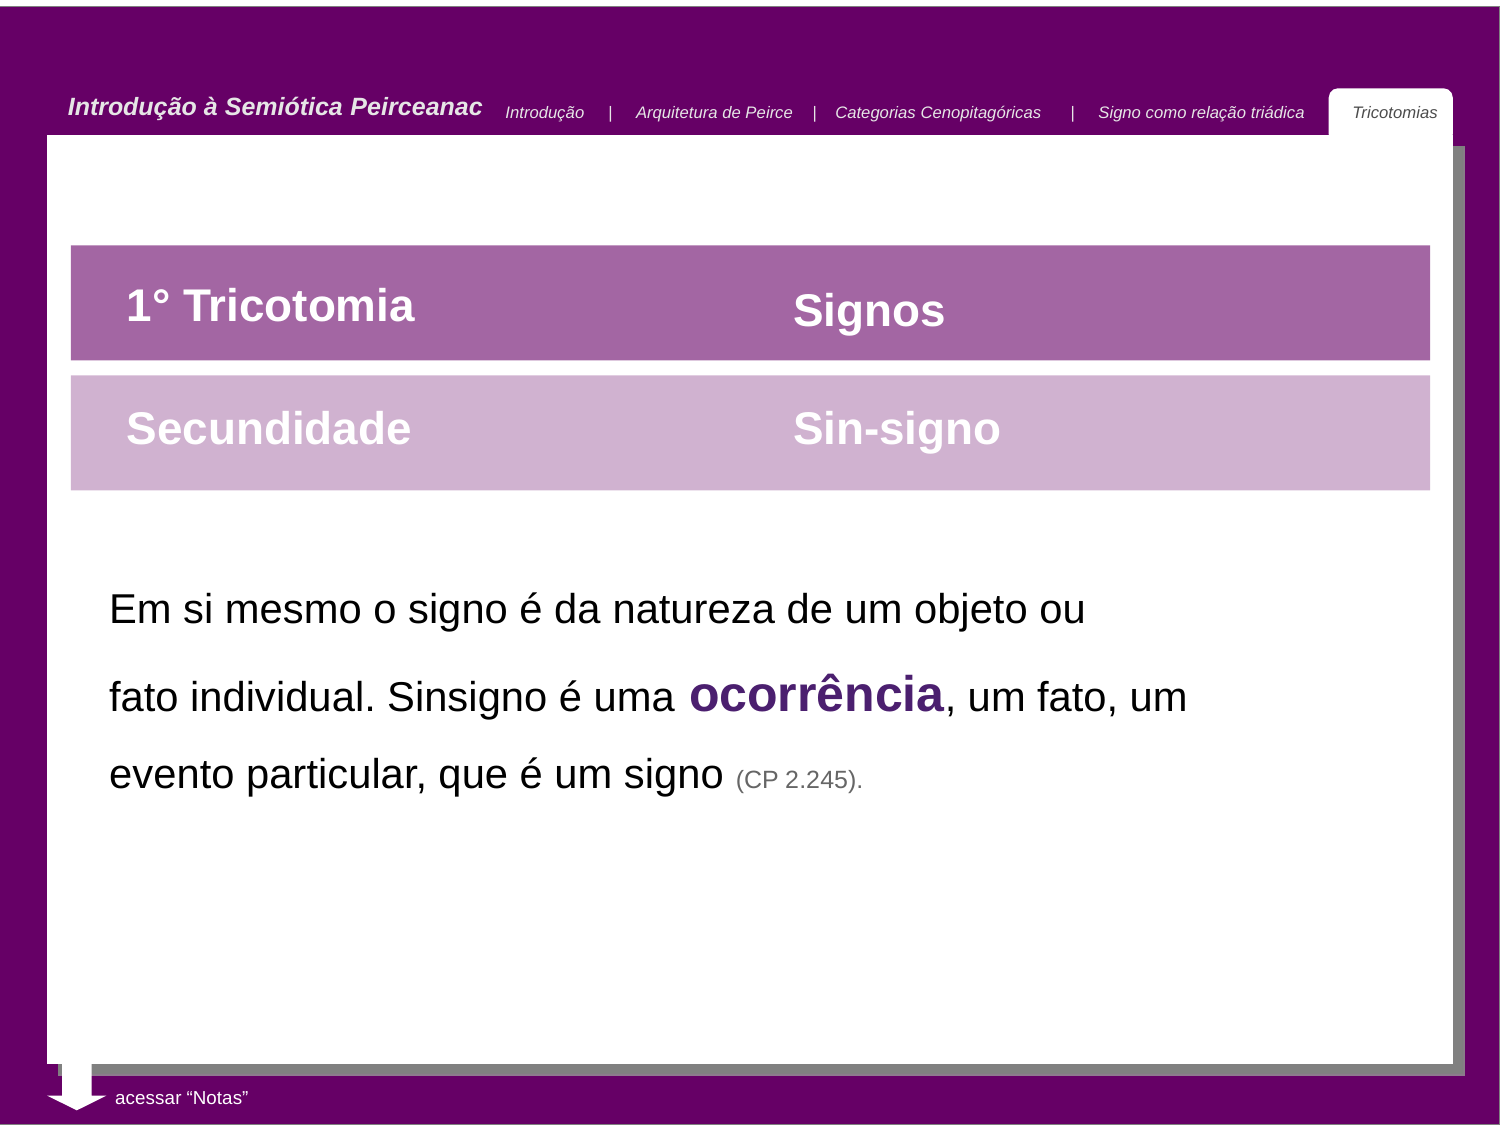

1° Tricotomia
Signos
Sin-signo
Secundidade
Em si mesmo o signo é da natureza de um objeto ou
fato individual. Sinsigno é uma ocorrência, um fato, um evento particular, que é um signo (CP 2.245).
acessar “Notas”